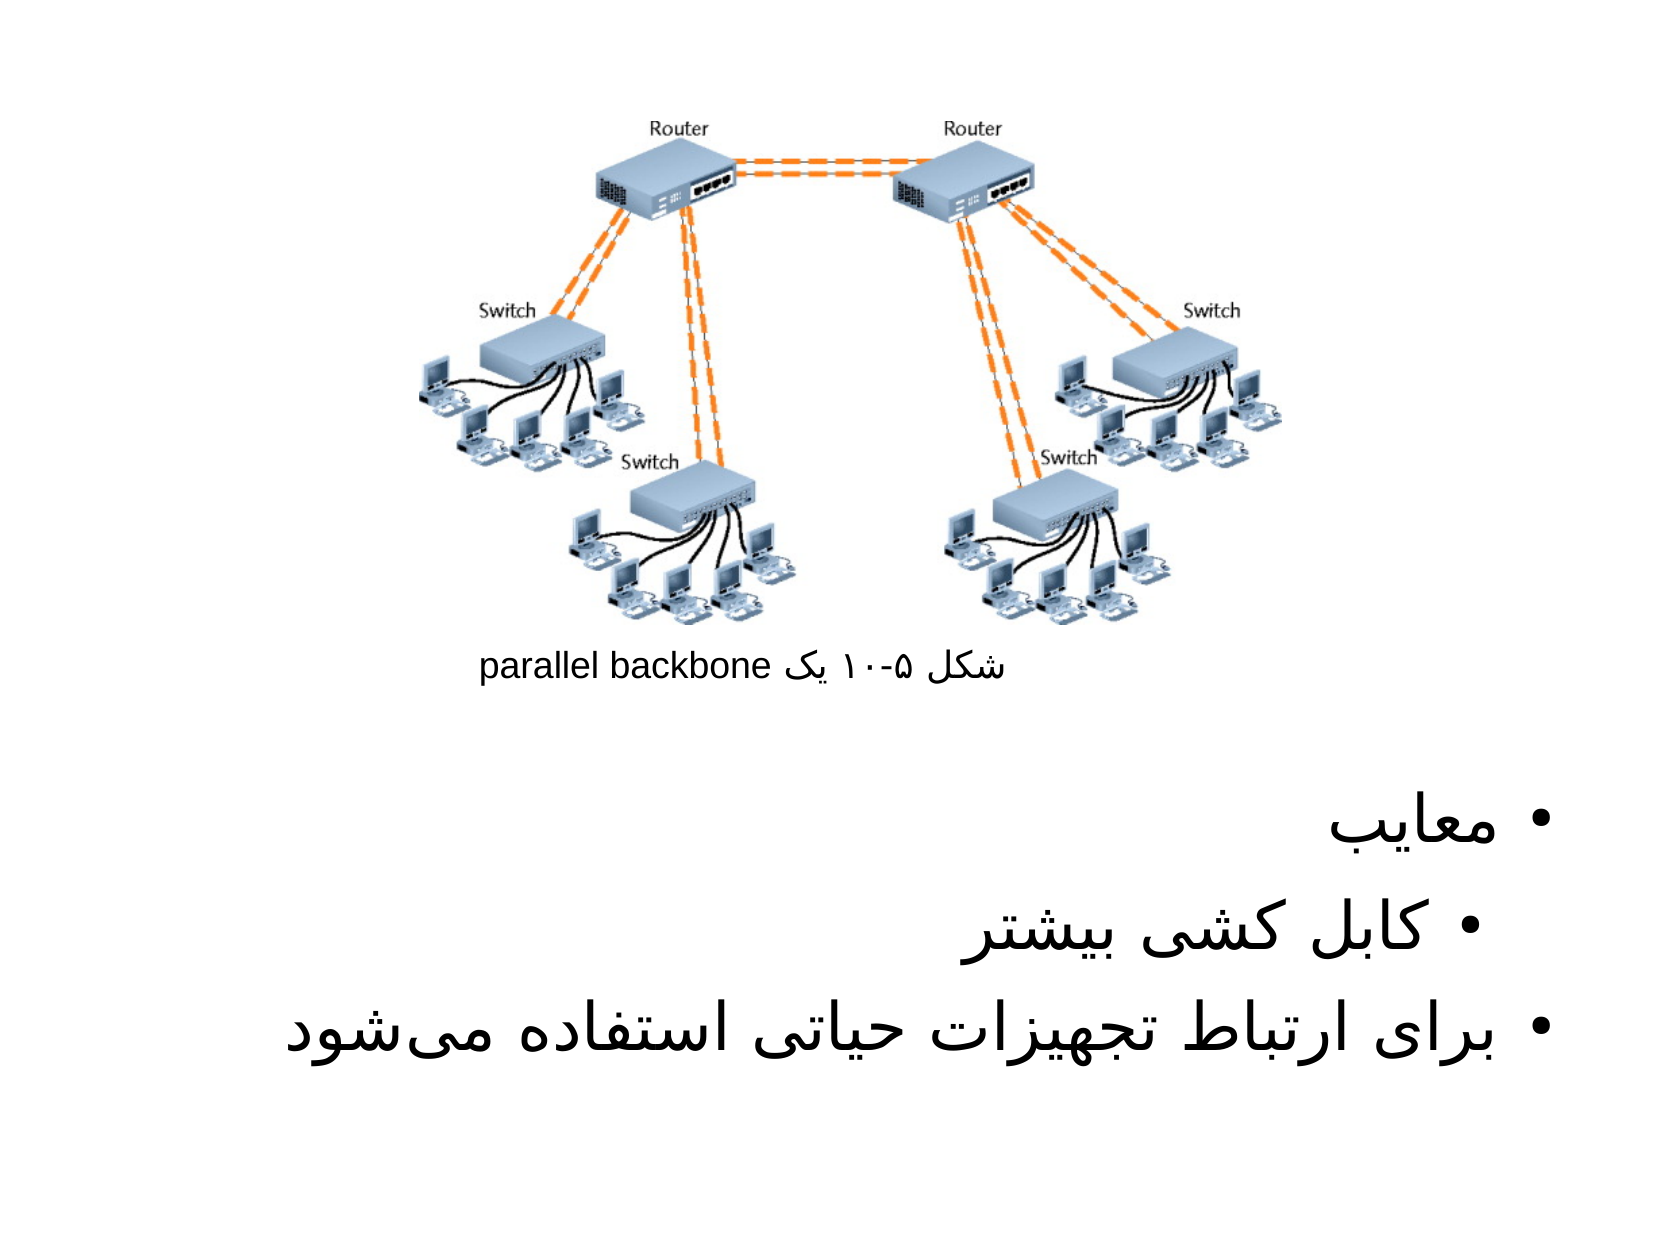

شکل ۵-۱۰ یک parallel backbone
# معایب
کابل کشی بیشتر
برای ارتباط تجهیزات حیاتی استفاده می‌شود